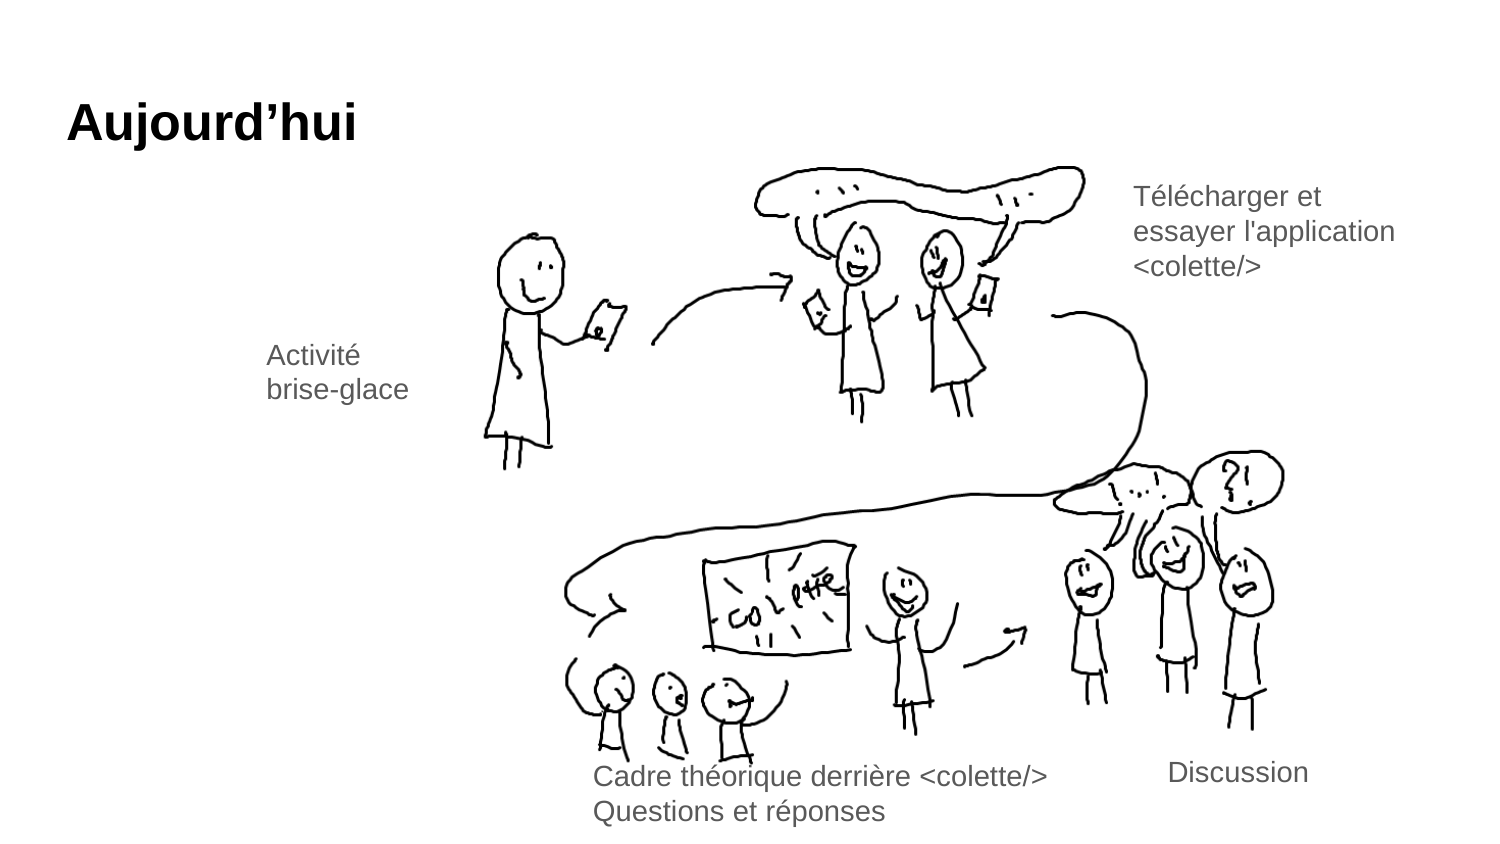

# Aujourd’hui
Télécharger et essayer l'application <colette/>
Activité
brise-glace
Discussion
Cadre théorique derrière <colette/>
Questions et réponses